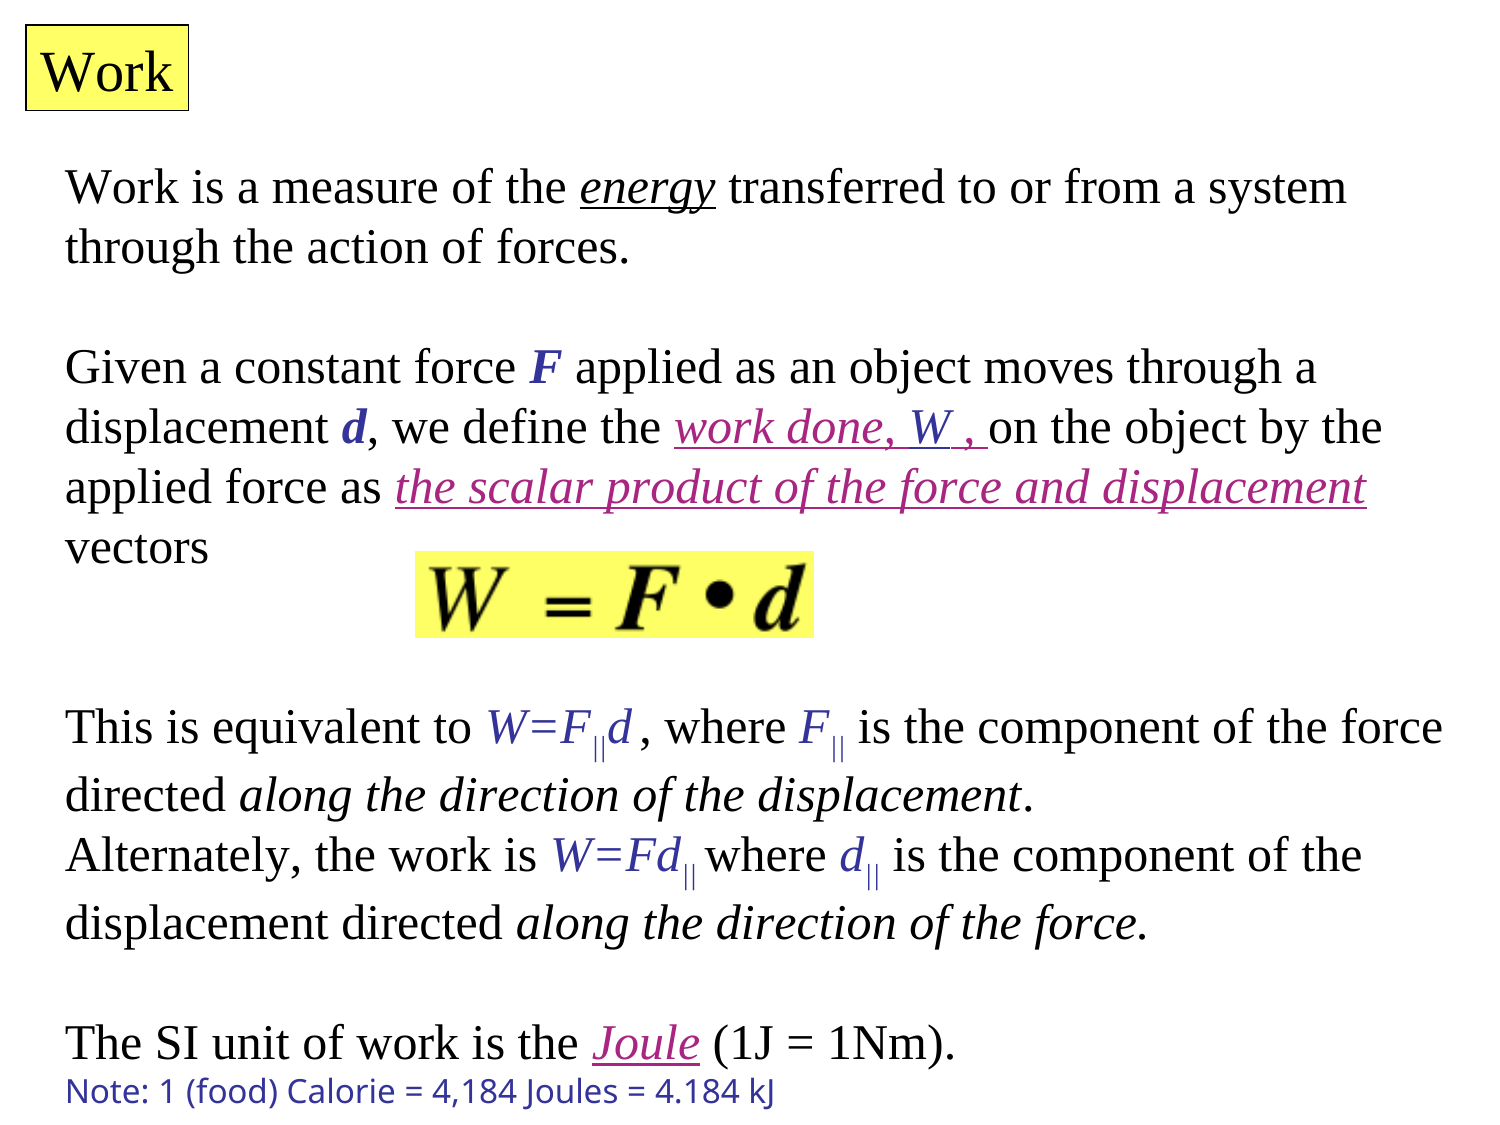

Work
Work is a measure of the energy transferred to or from a system through the action of forces.
Given a constant force F applied as an object moves through a displacement d, we define the work done, W , on the object by the applied force as the scalar product of the force and displacement vectors
This is equivalent to W=F||d , where F|| is the component of the force directed along the direction of the displacement.
Alternately, the work is W=Fd|| where d|| is the component of the displacement directed along the direction of the force.
The SI unit of work is the Joule (1J = 1Nm).
Note: 1 (food) Calorie = 4,184 Joules = 4.184 kJ